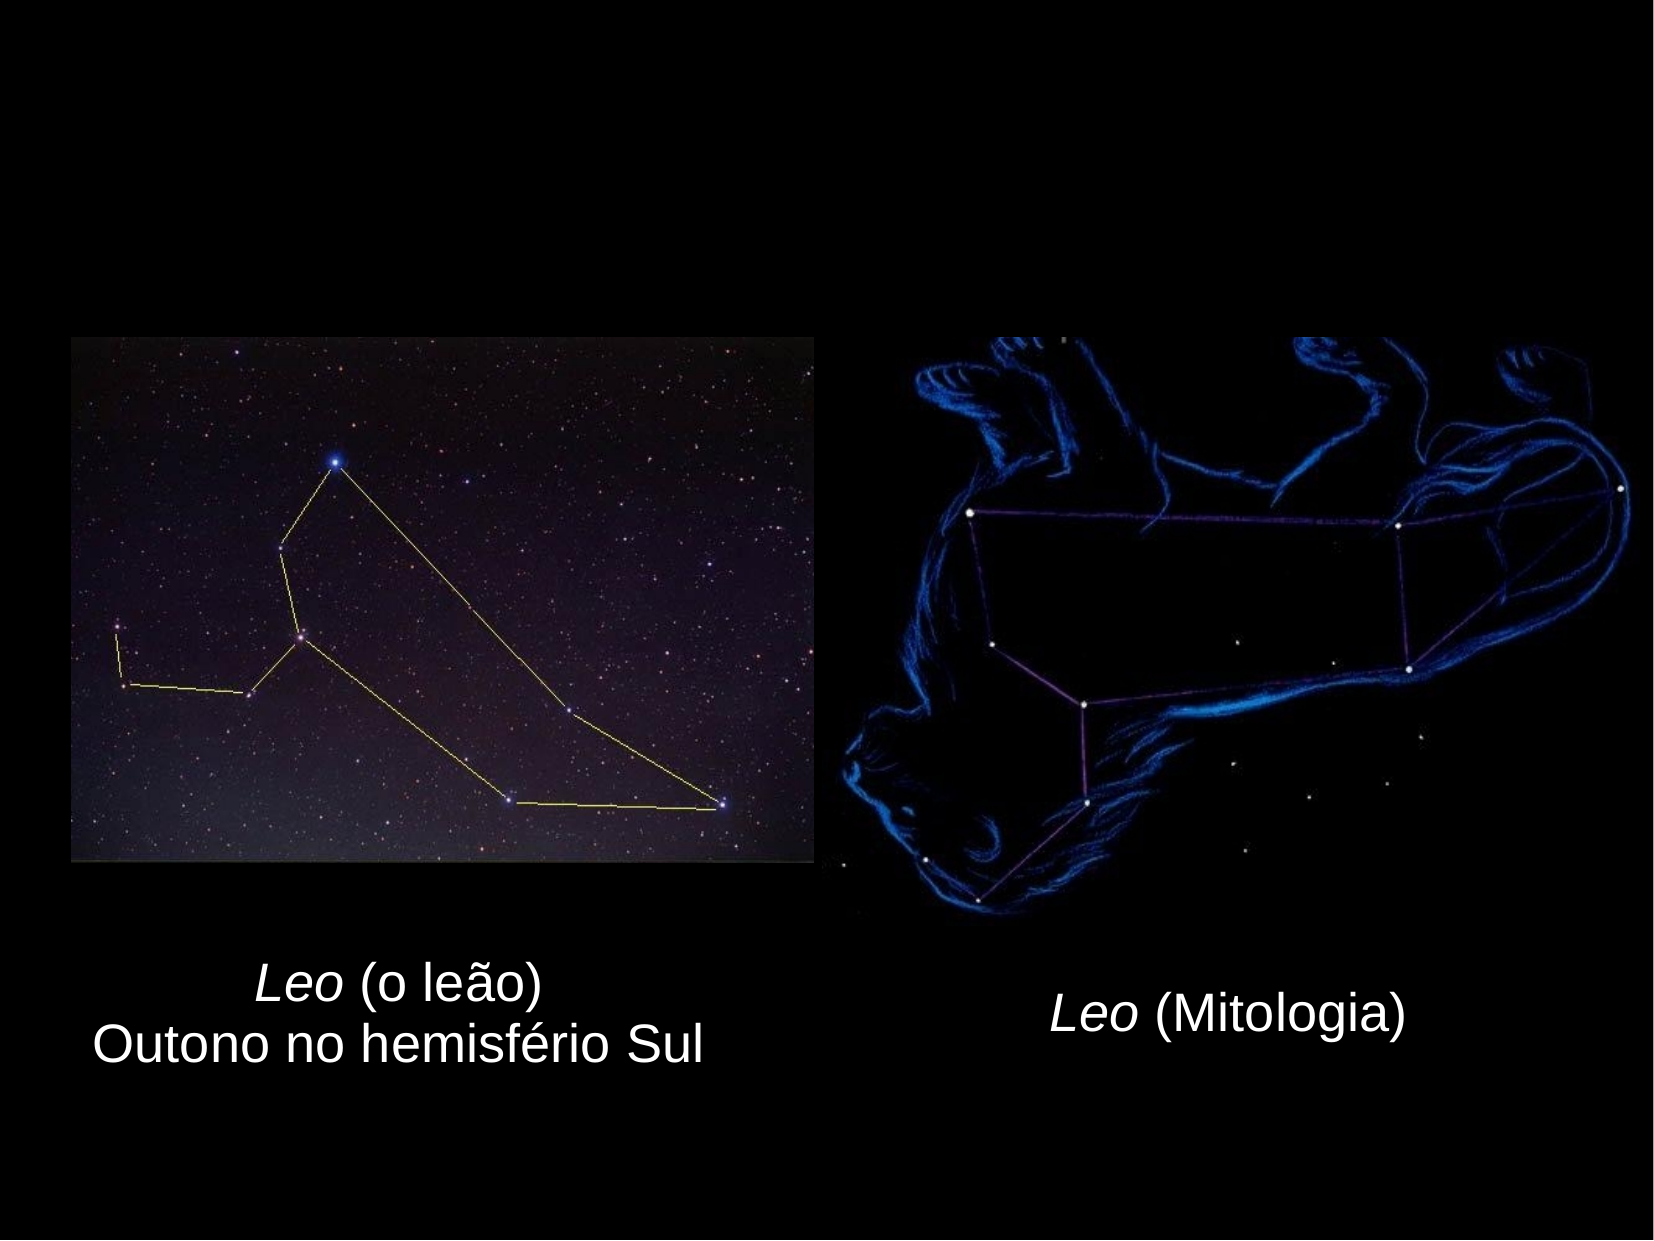

#
Leo (o leão)
Outono no hemisfério Sul
Leo (Mitologia)